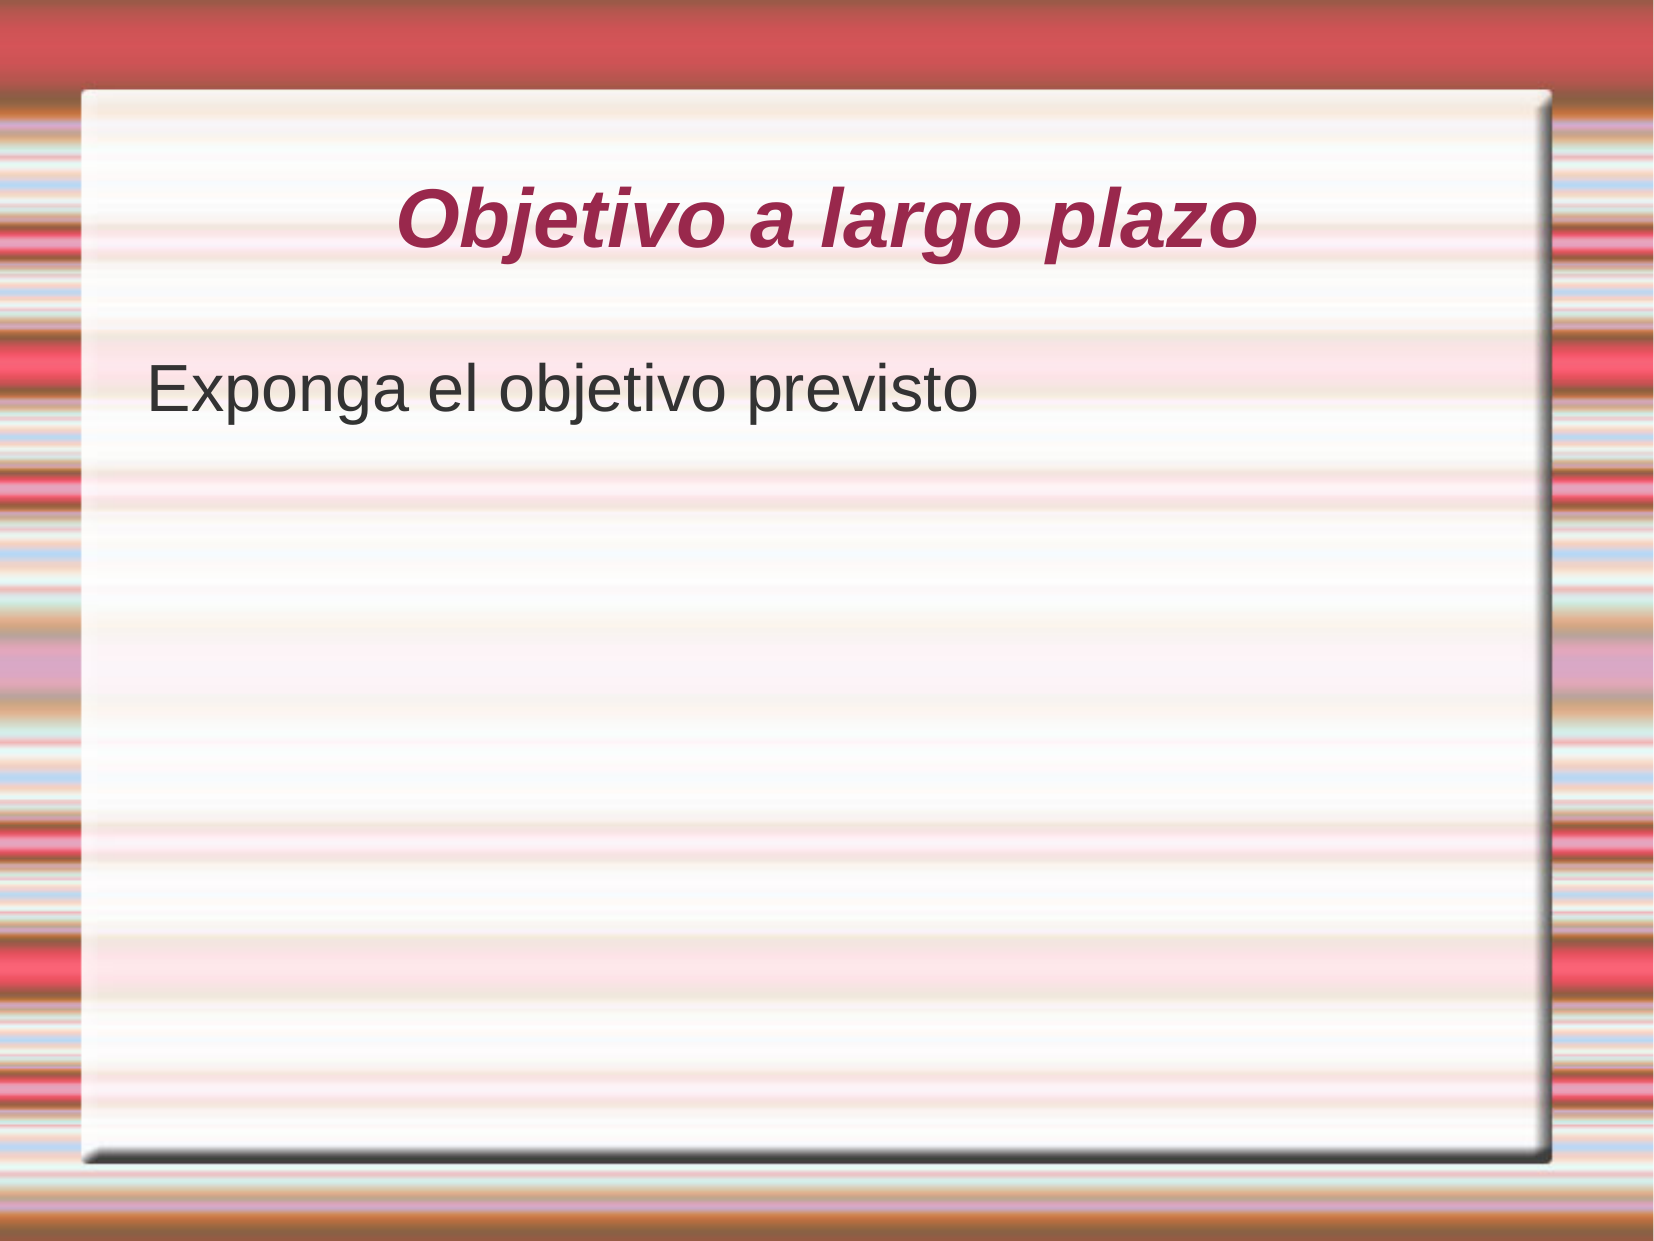

# Objetivo a largo plazo
Exponga el objetivo previsto